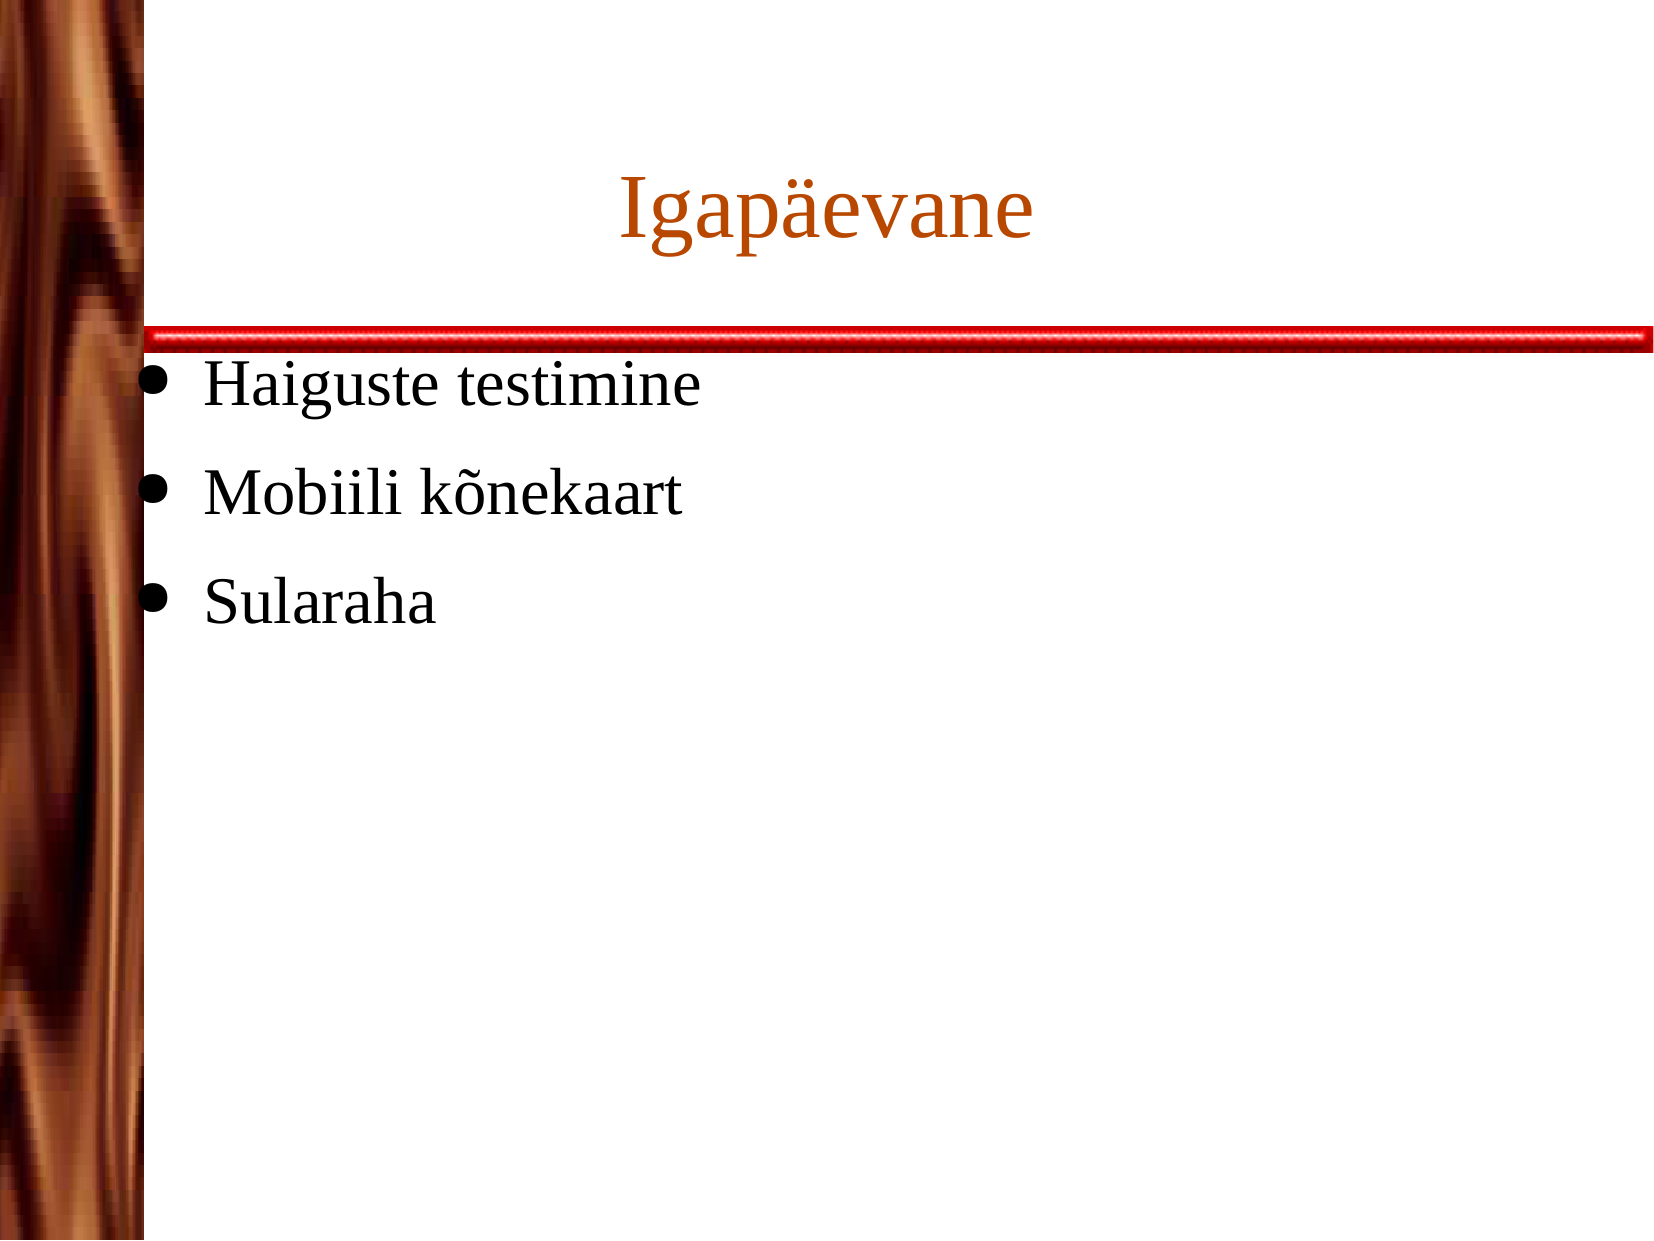

# Igapäevane
Haiguste testimine
Mobiili kõnekaart
Sularaha